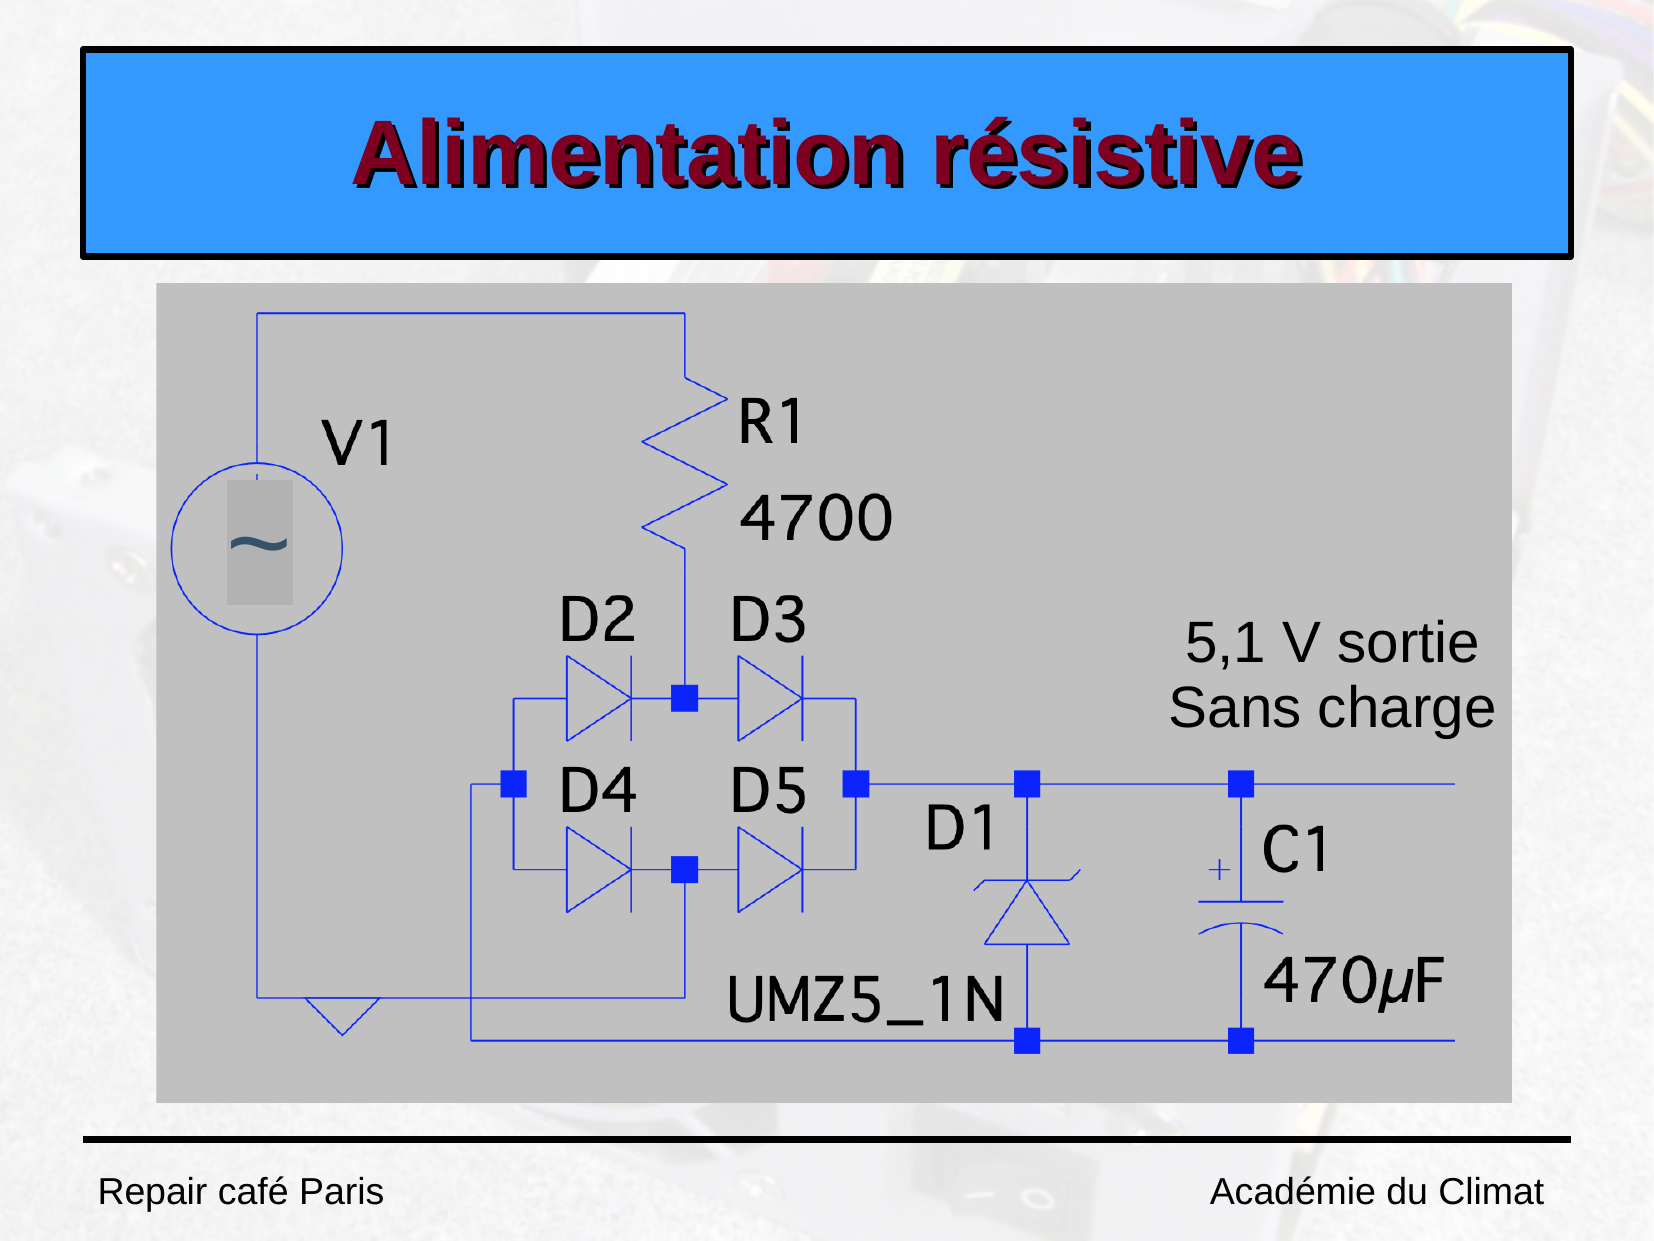

# Alimentation résistive
~
5,1 V sortie
Sans charge
Repair café Paris	Académie du Climat